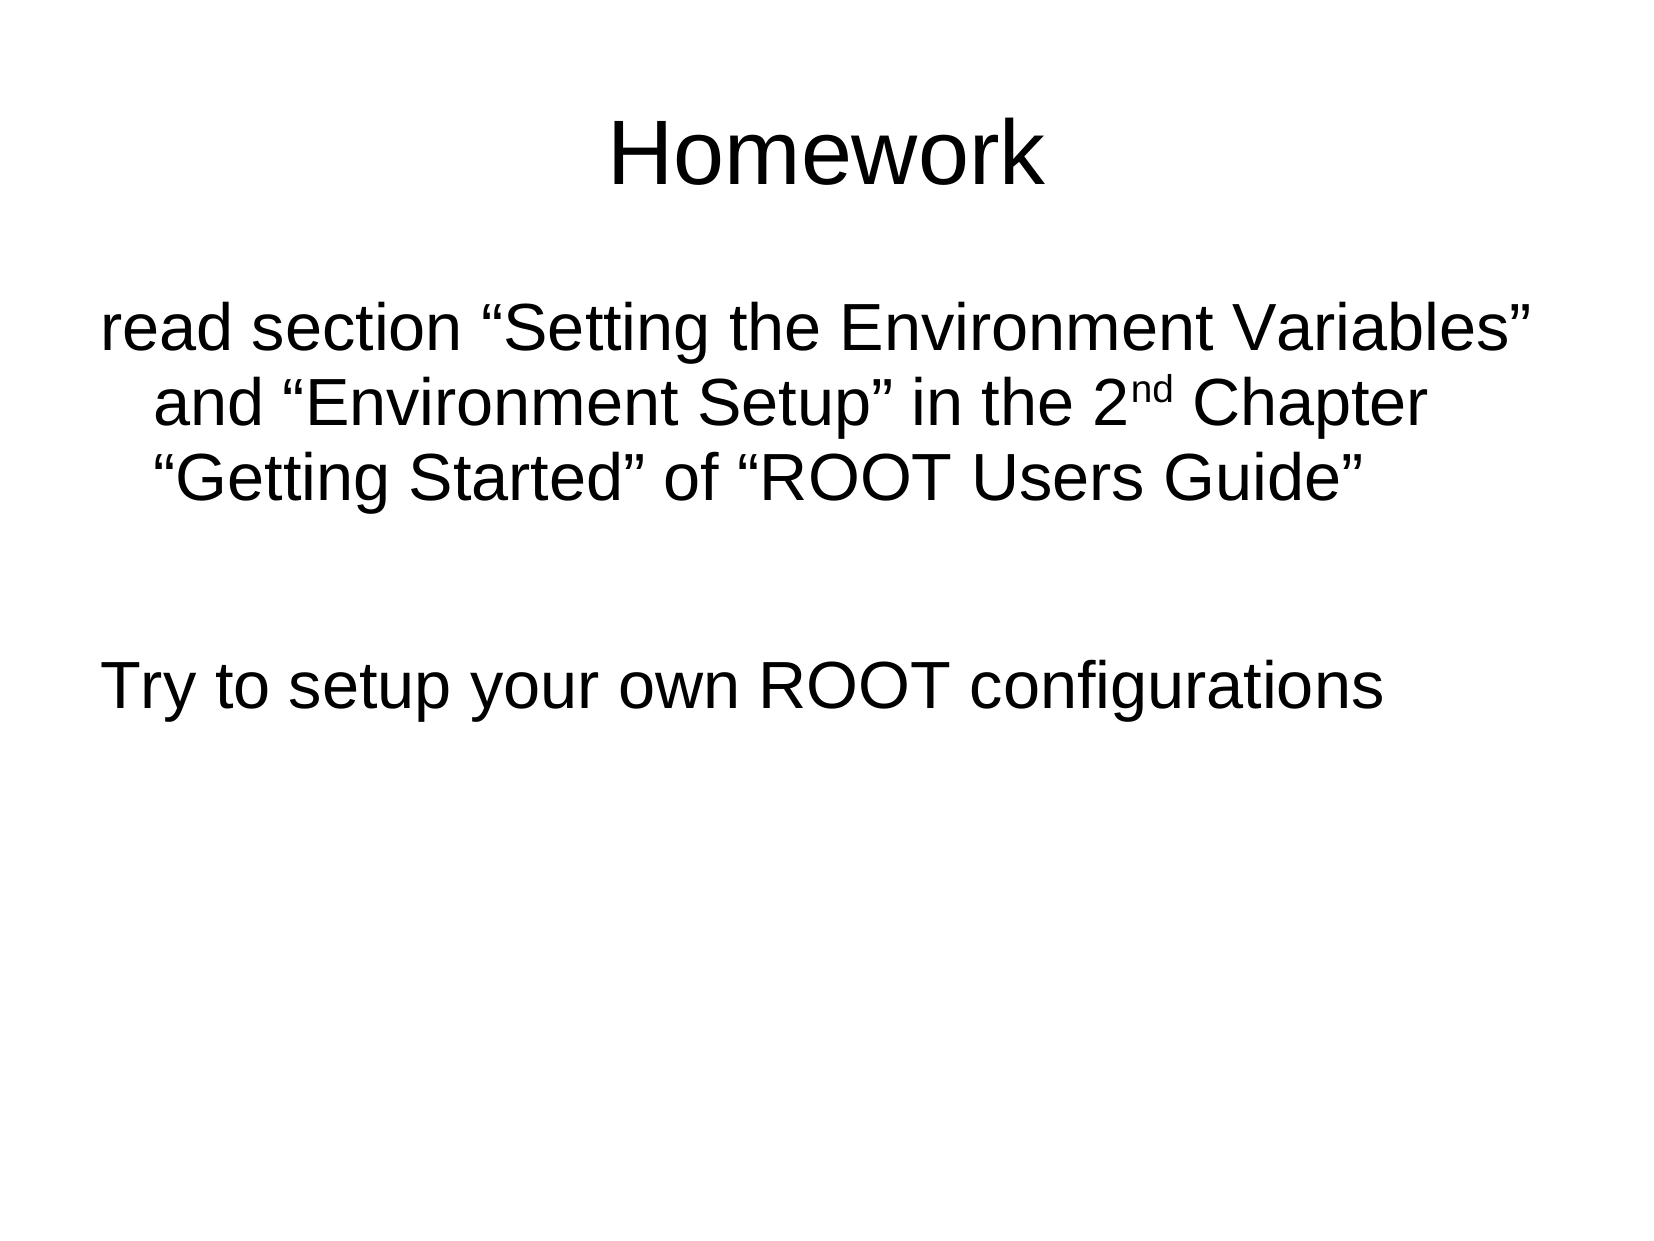

# Homework
read section “Setting the Environment Variables” and “Environment Setup” in the 2nd Chapter “Getting Started” of “ROOT Users Guide”
Try to setup your own ROOT configurations